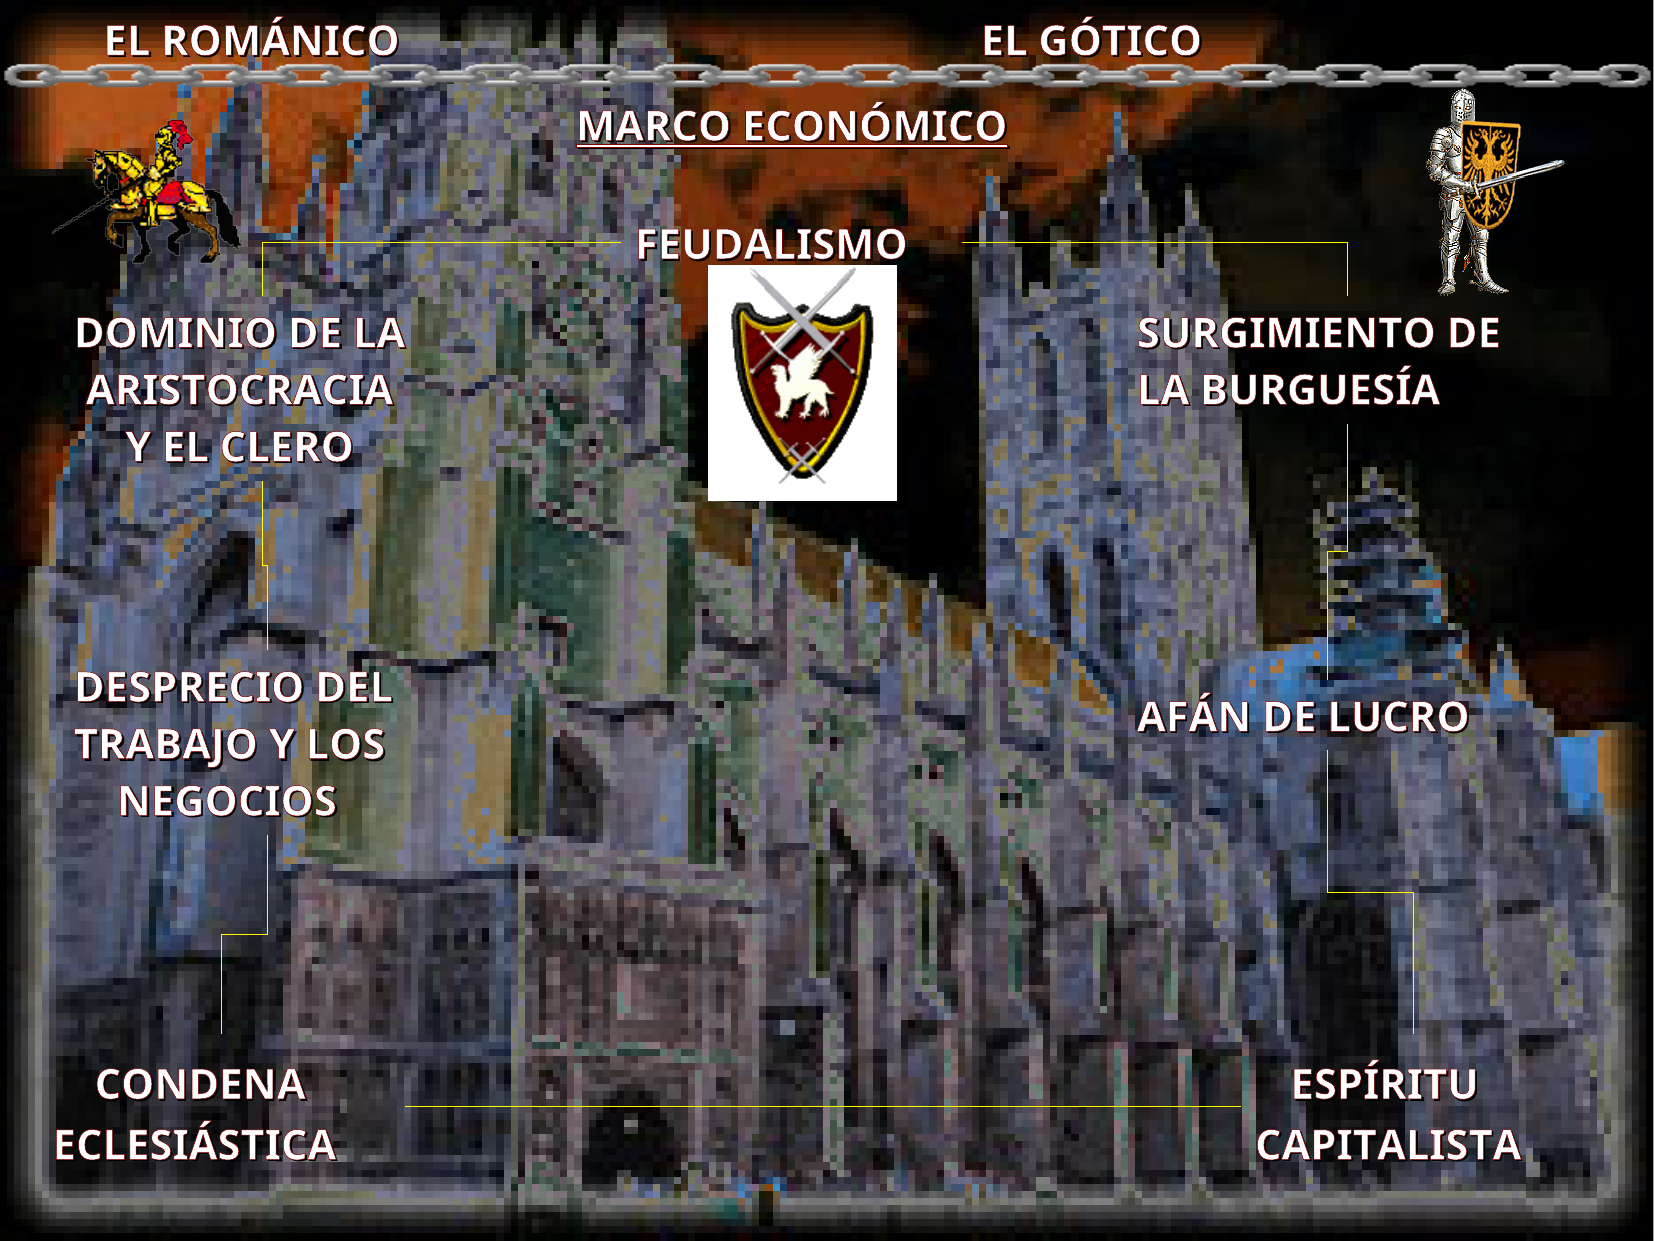

EL ROMÁNICO EL GÓTICO
MARCO ECONÓMICO
FEUDALISMO
DOMINIO DE LA
ARISTOCRACIA
Y EL CLERO
SURGIMIENTO DE
LA BURGUESÍA
DESPRECIO DEL
TRABAJO Y LOS
 NEGOCIOS
AFÁN DE LUCRO
 CONDENA
ECLESIÁSTICA
 ESPÍRITU
CAPITALISTA